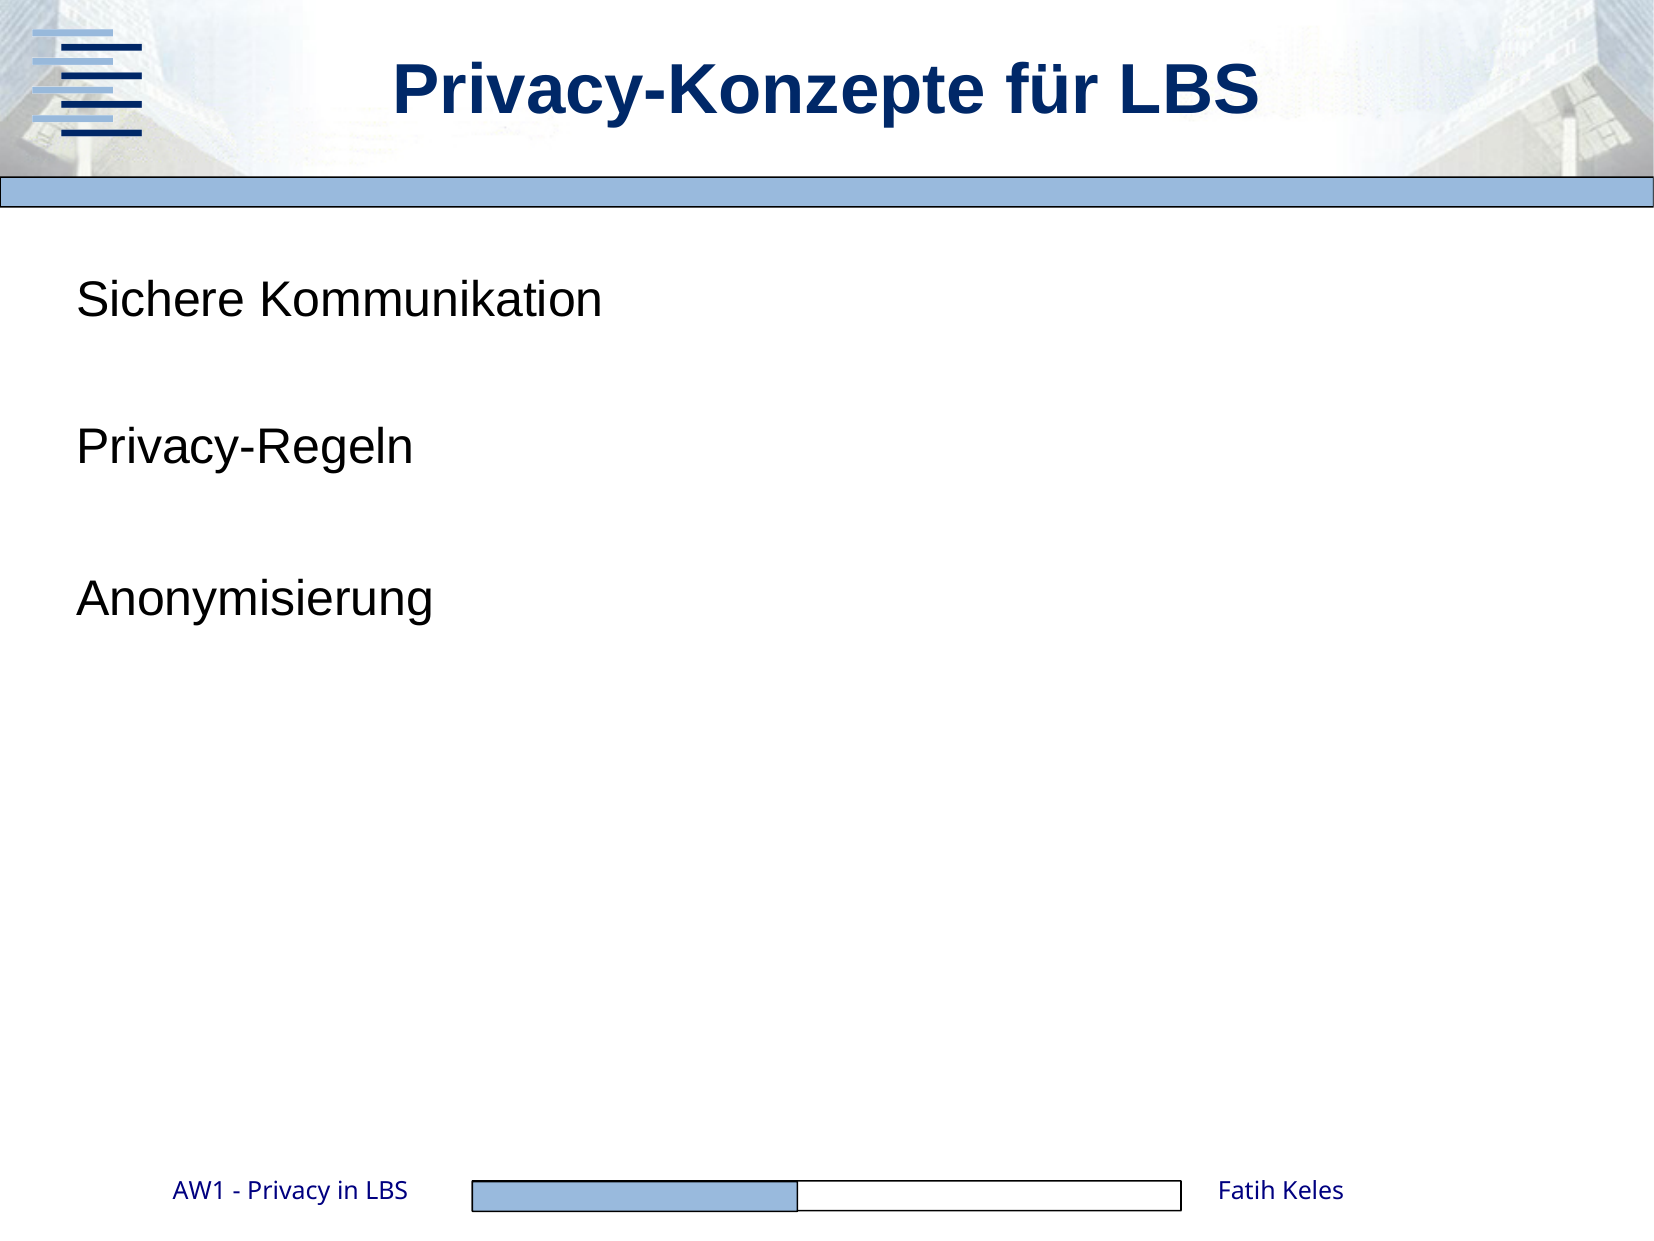

# Privacy-Konzepte für LBS
Sichere Kommunikation
Privacy-Regeln
Anonymisierung